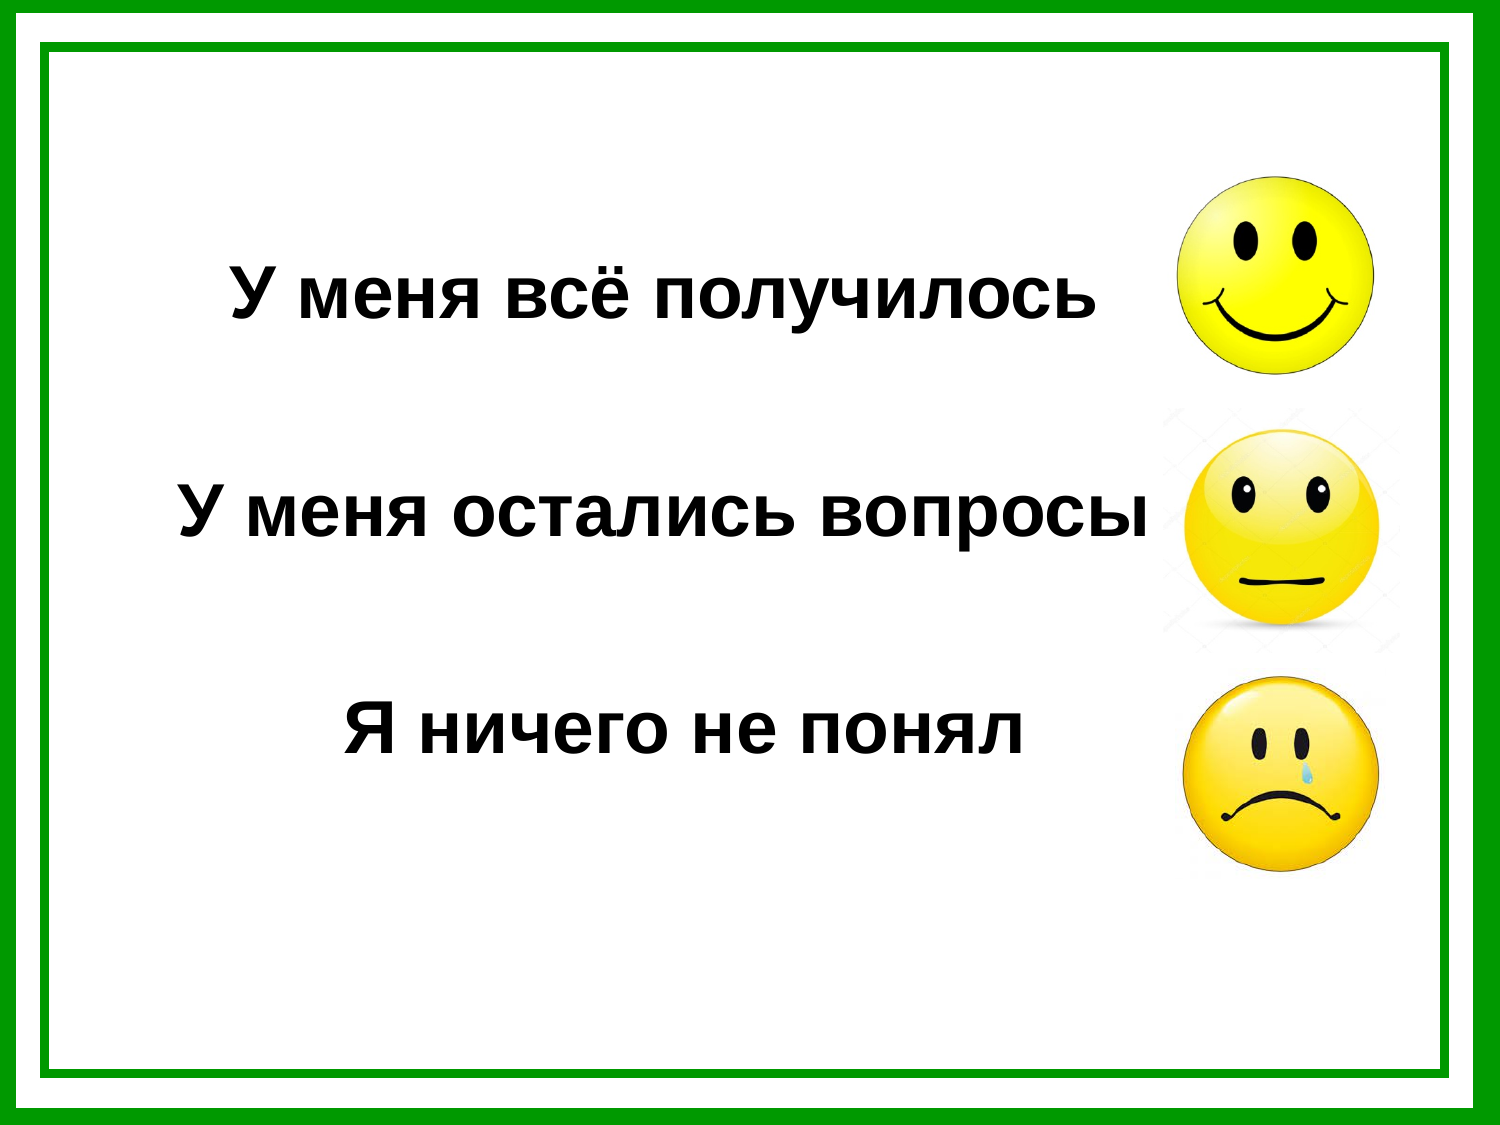

У меня всё получилось
 У меня остались вопросы
 Я ничего не понял